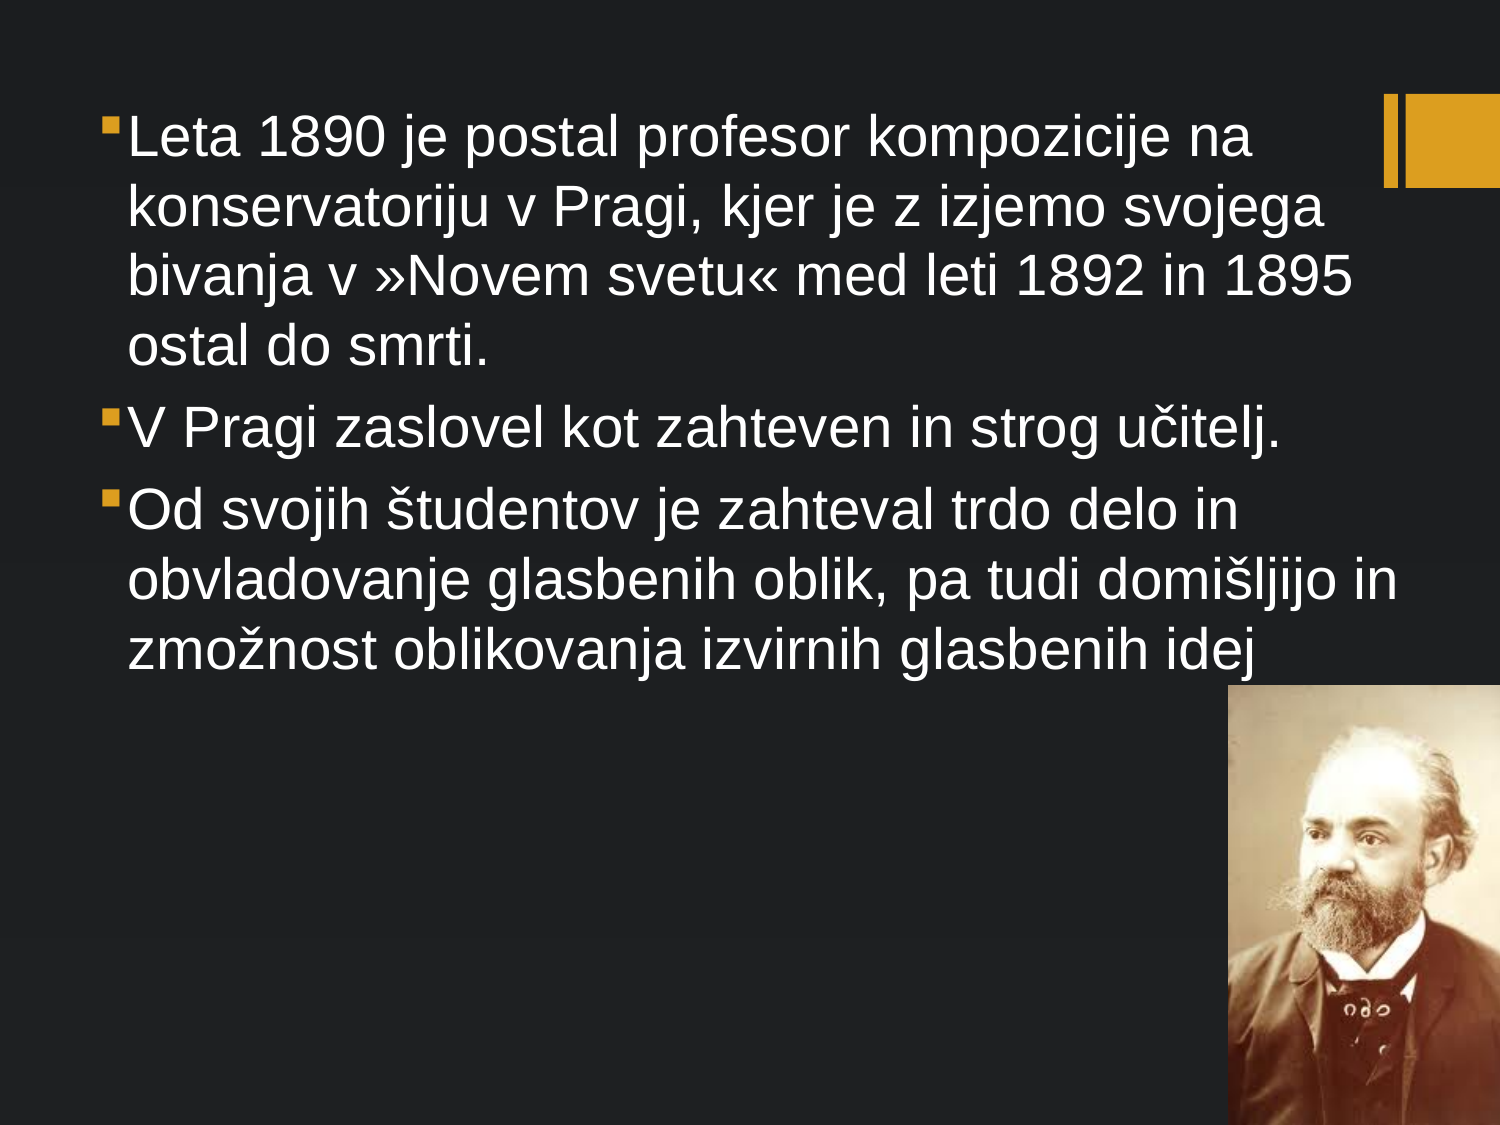

# Leta 1890 je postal profesor kompozicije na konservatoriju v Pragi, kjer je z izjemo svojega bivanja v »Novem svetu« med leti 1892 in 1895 ostal do smrti.
V Pragi zaslovel kot zahteven in strog učitelj.
Od svojih študentov je zahteval trdo delo in obvladovanje glasbenih oblik, pa tudi domišljijo in zmožnost oblikovanja izvirnih glasbenih idej